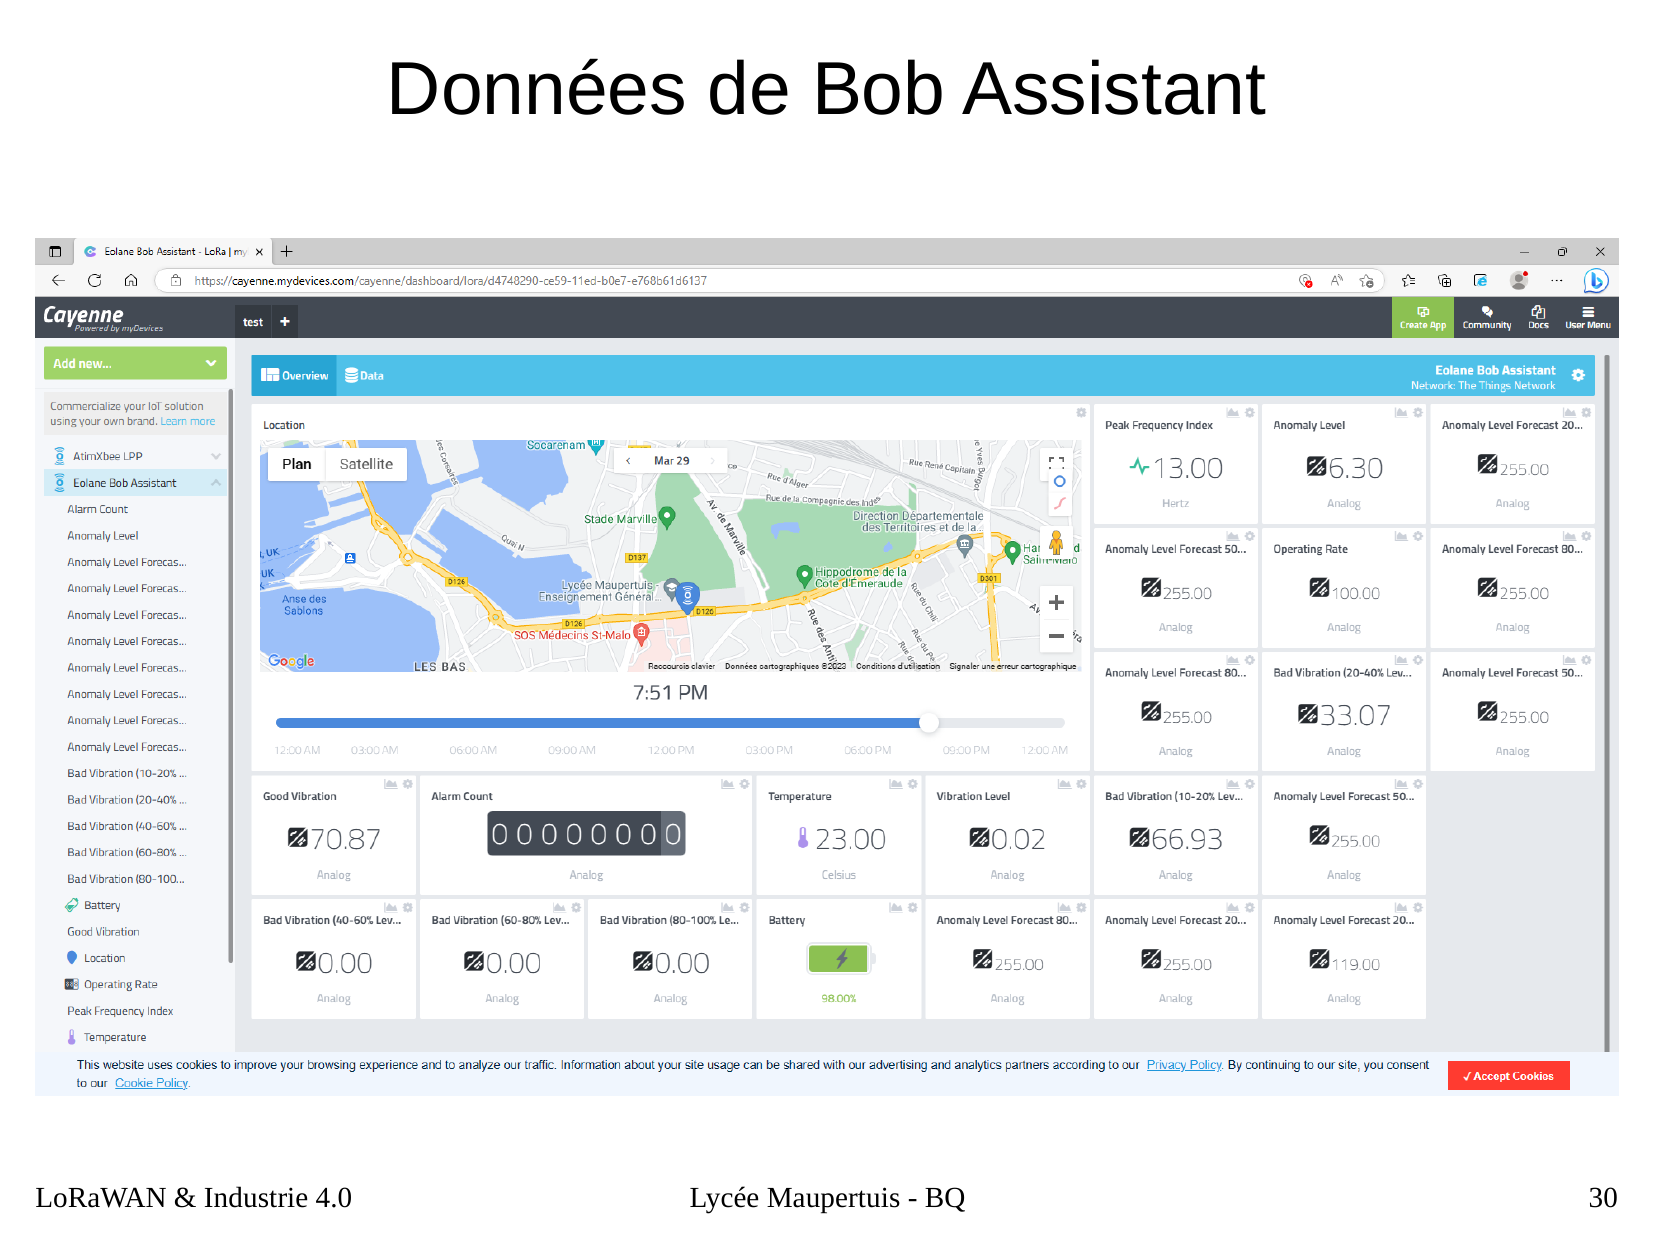

# Données de Bob Assistant
LoRaWAN & Industrie 4.0
Lycée Maupertuis - BQ
30